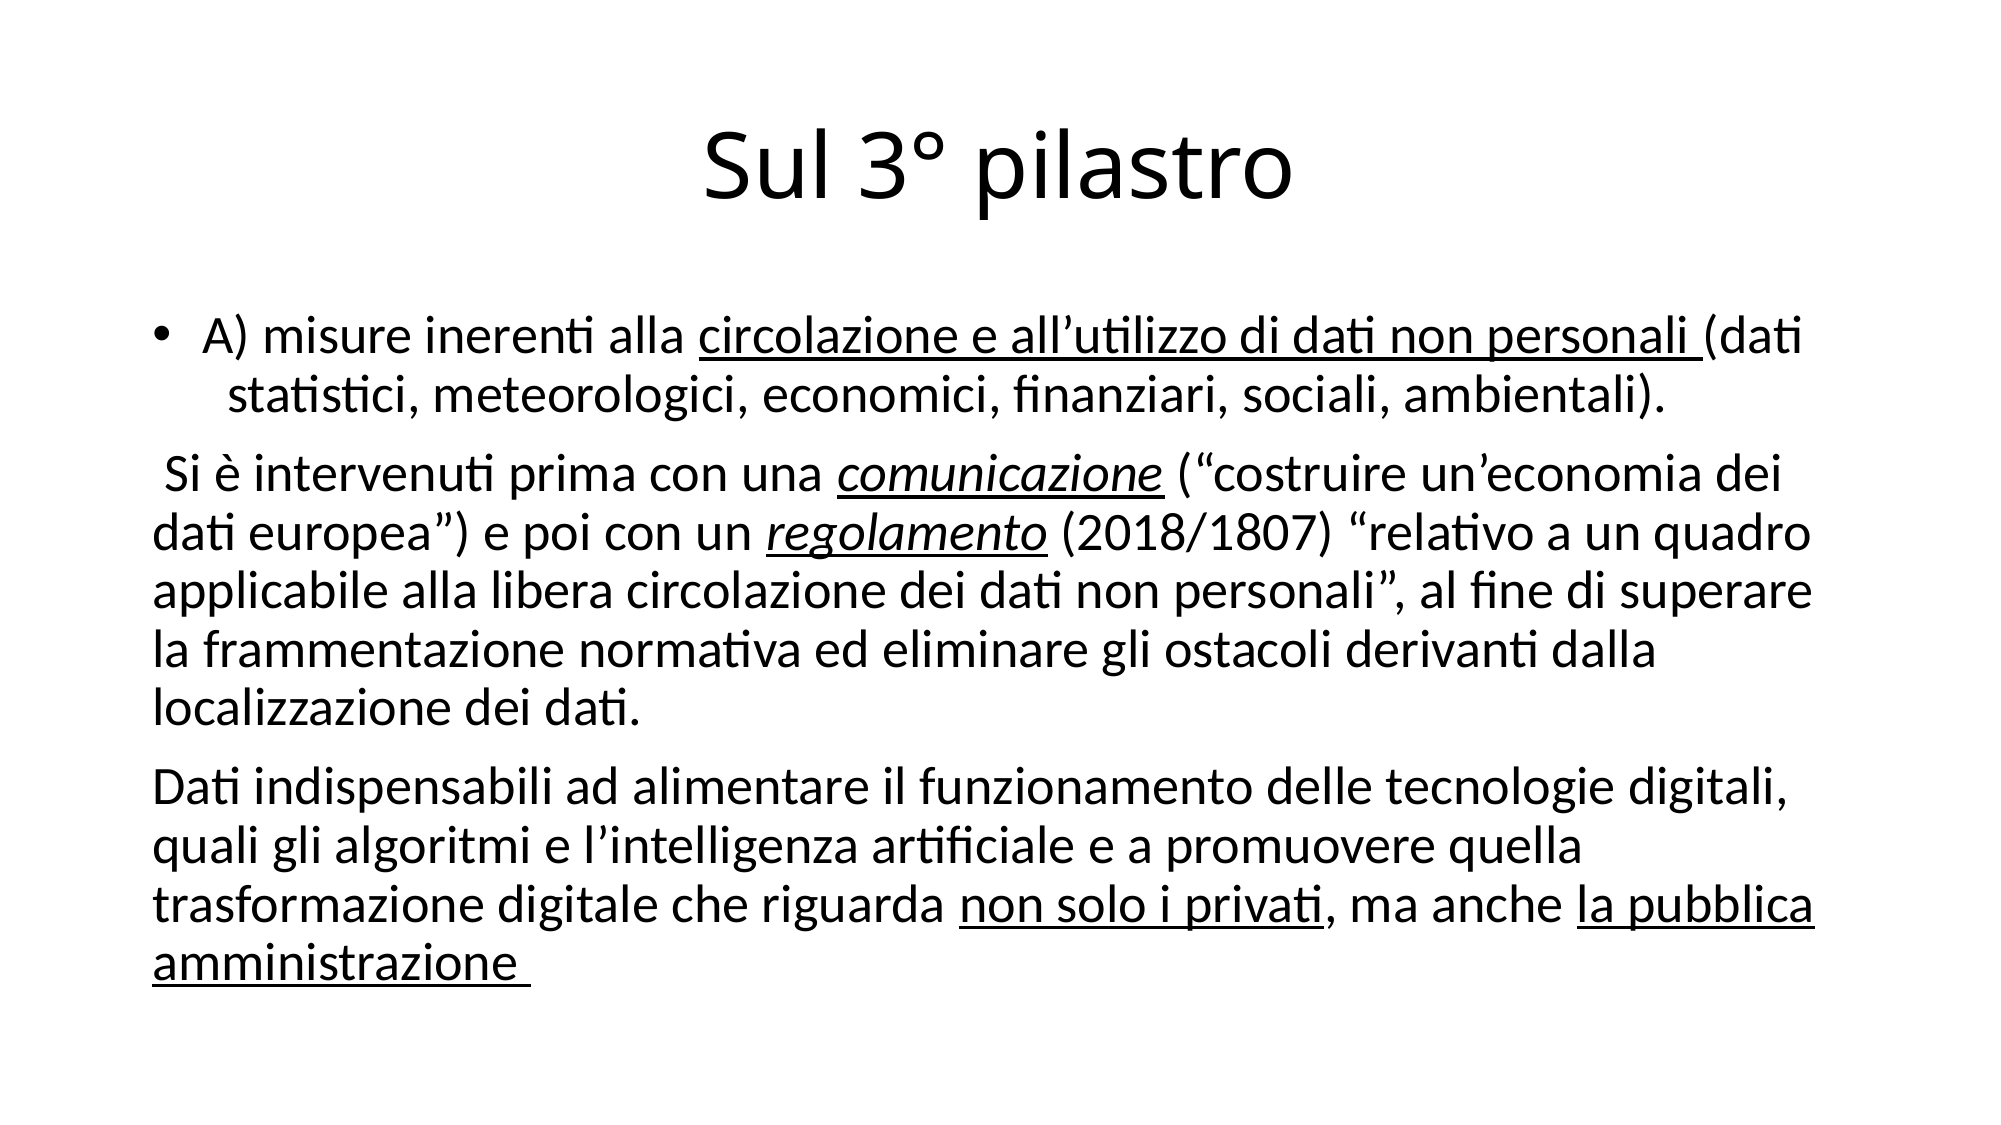

# Sul 3° pilastro
 A) misure inerenti alla circolazione e all’utilizzo di dati non personali (dati statistici, meteorologici, economici, finanziari, sociali, ambientali).
 Si è intervenuti prima con una comunicazione (“costruire un’economia dei dati europea”) e poi con un regolamento (2018/1807) “relativo a un quadro applicabile alla libera circolazione dei dati non personali”, al fine di superare la frammentazione normativa ed eliminare gli ostacoli derivanti dalla localizzazione dei dati.
Dati indispensabili ad alimentare il funzionamento delle tecnologie digitali, quali gli algoritmi e l’intelligenza artificiale e a promuovere quella trasformazione digitale che riguarda non solo i privati, ma anche la pubblica amministrazione